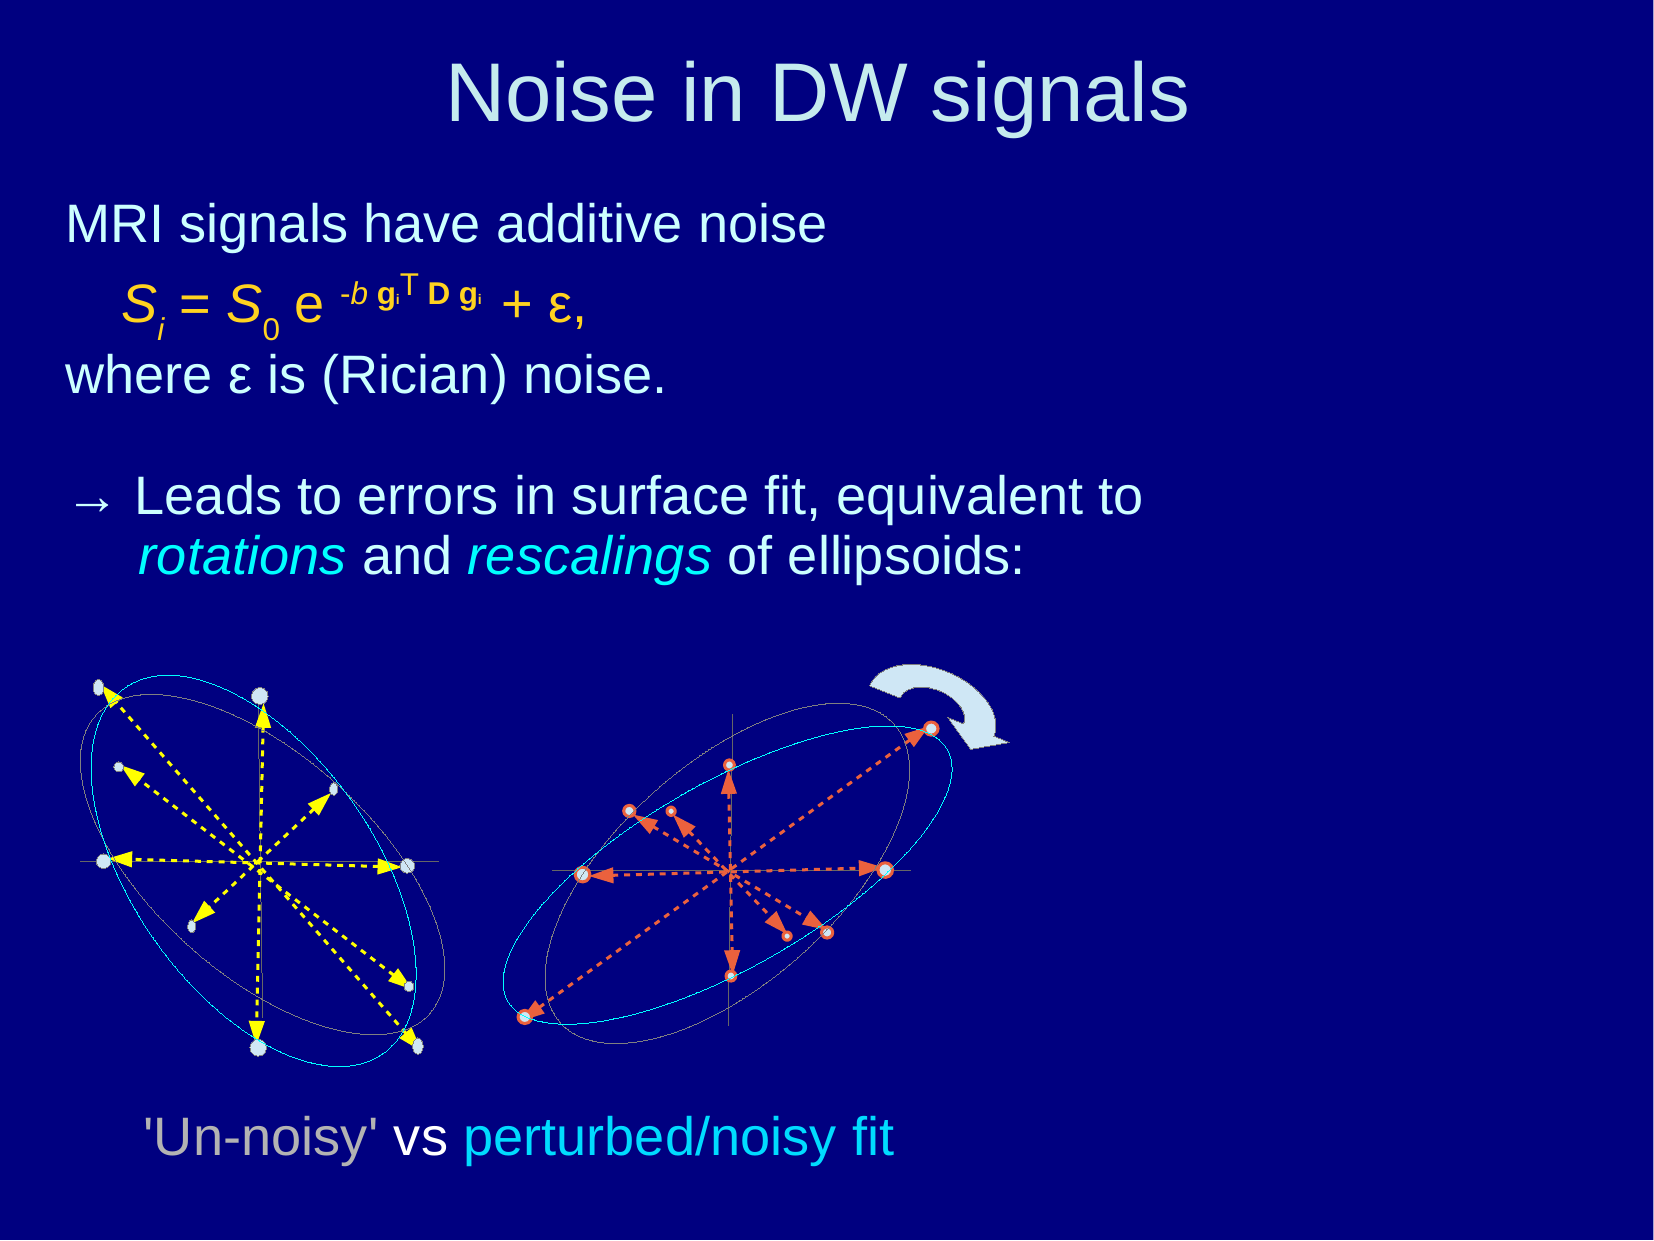

# Noise in DW signals
MRI signals have additive noise
Si = S0 e -b giT D gi + ε,
where ε is (Rician) noise.
→ Leads to errors in surface fit, equivalent to
	rotations and rescalings of ellipsoids:
 'Un-noisy' vs perturbed/noisy fit